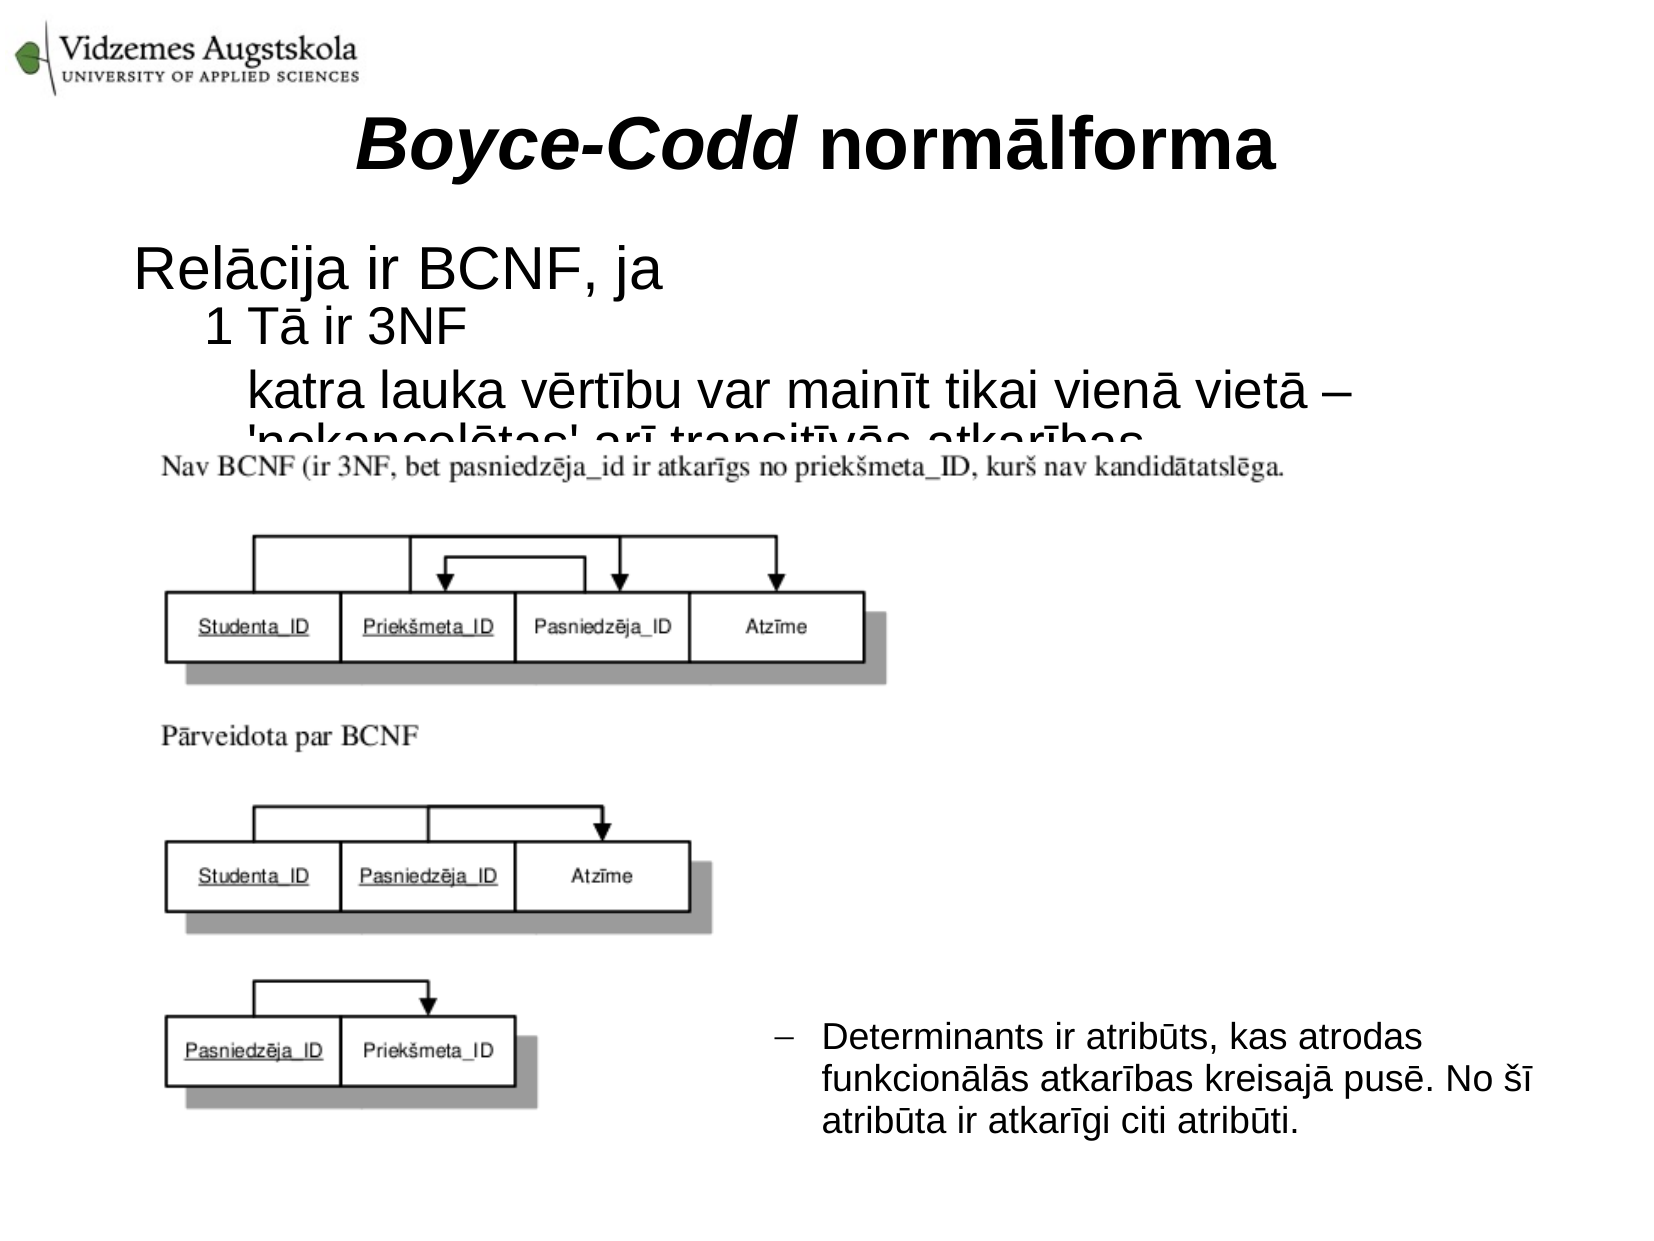

# Boyce-Codd normālforma
Relācija ir BCNF, ja
Tā ir 3NF
katra lauka vērtību var mainīt tikai vienā vietā – 'nokancelētas' arī transitīvās atkarības.
Determinanti ir tikai kandidātatslēgas
Determinants ir atribūts, kas atrodas funkcionālās atkarības kreisajā pusē. No šī atribūta ir atkarīgi citi atribūti.